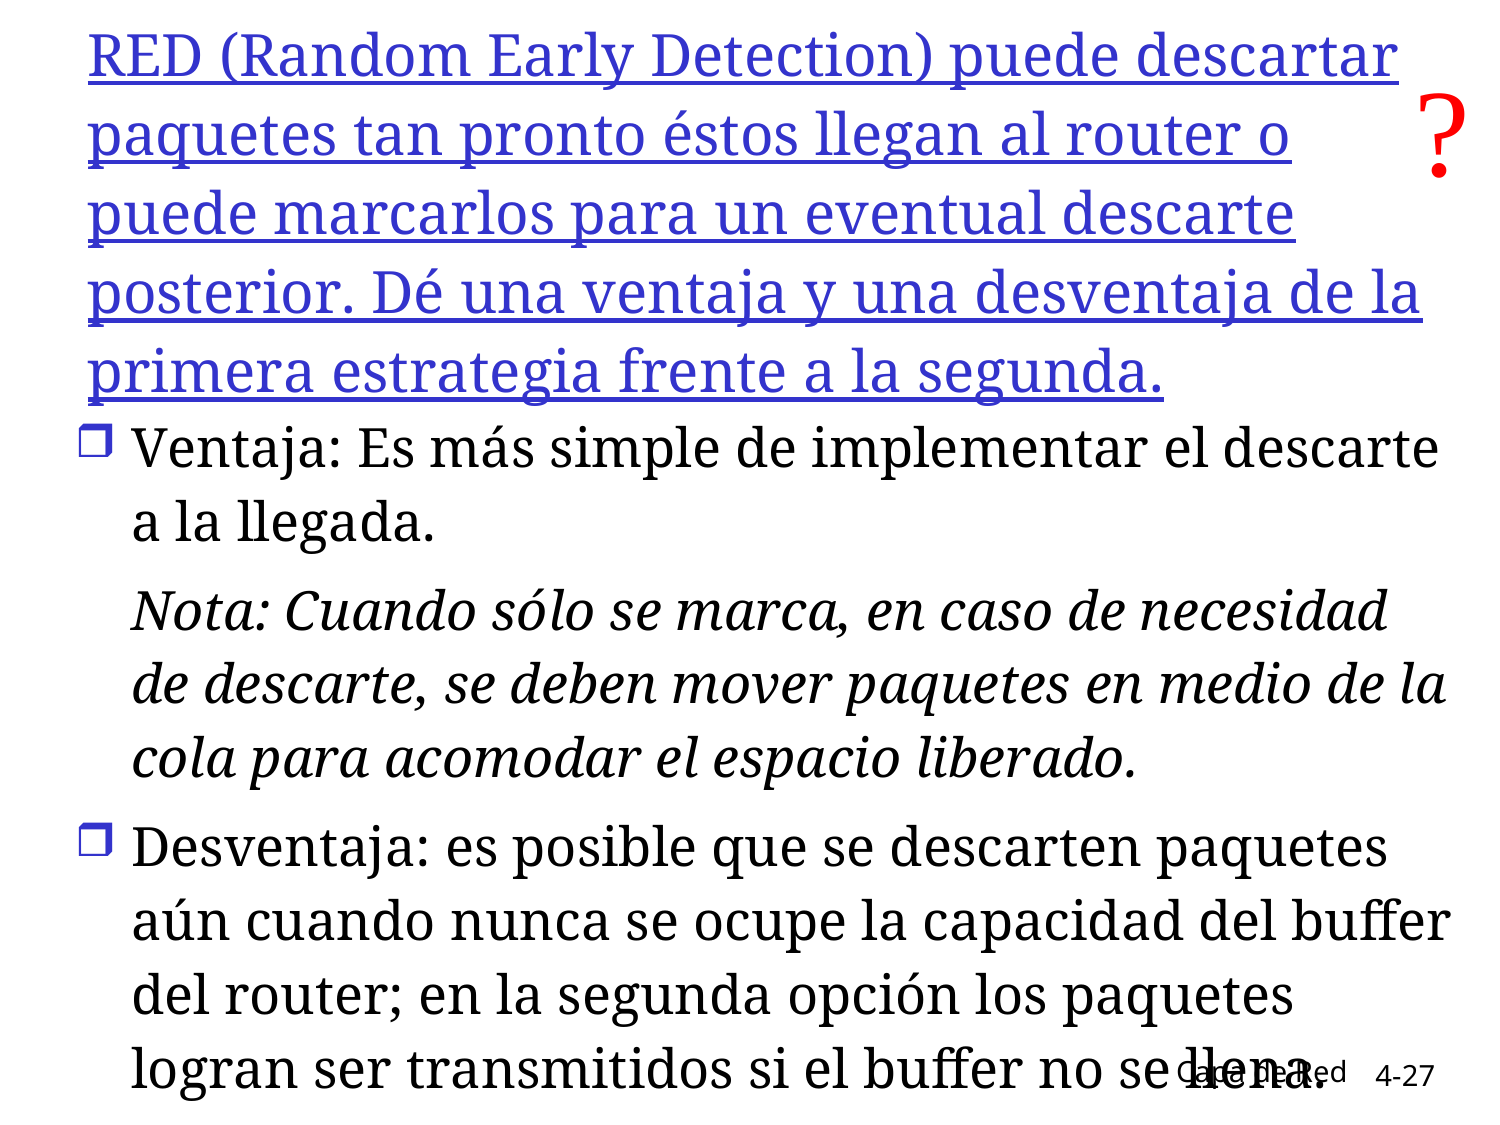

# RED (Random Early Detection) puede descartar paquetes tan pronto éstos llegan al router o puede marcarlos para un eventual descarte posterior. Dé una ventaja y una desventaja de la primera estrategia frente a la segunda.
?
Ventaja: Es más simple de implementar el descarte a la llegada.
Nota: Cuando sólo se marca, en caso de necesidad de descarte, se deben mover paquetes en medio de la cola para acomodar el espacio liberado.
Desventaja: es posible que se descarten paquetes aún cuando nunca se ocupe la capacidad del buffer del router; en la segunda opción los paquetes logran ser transmitidos si el buffer no se llena.